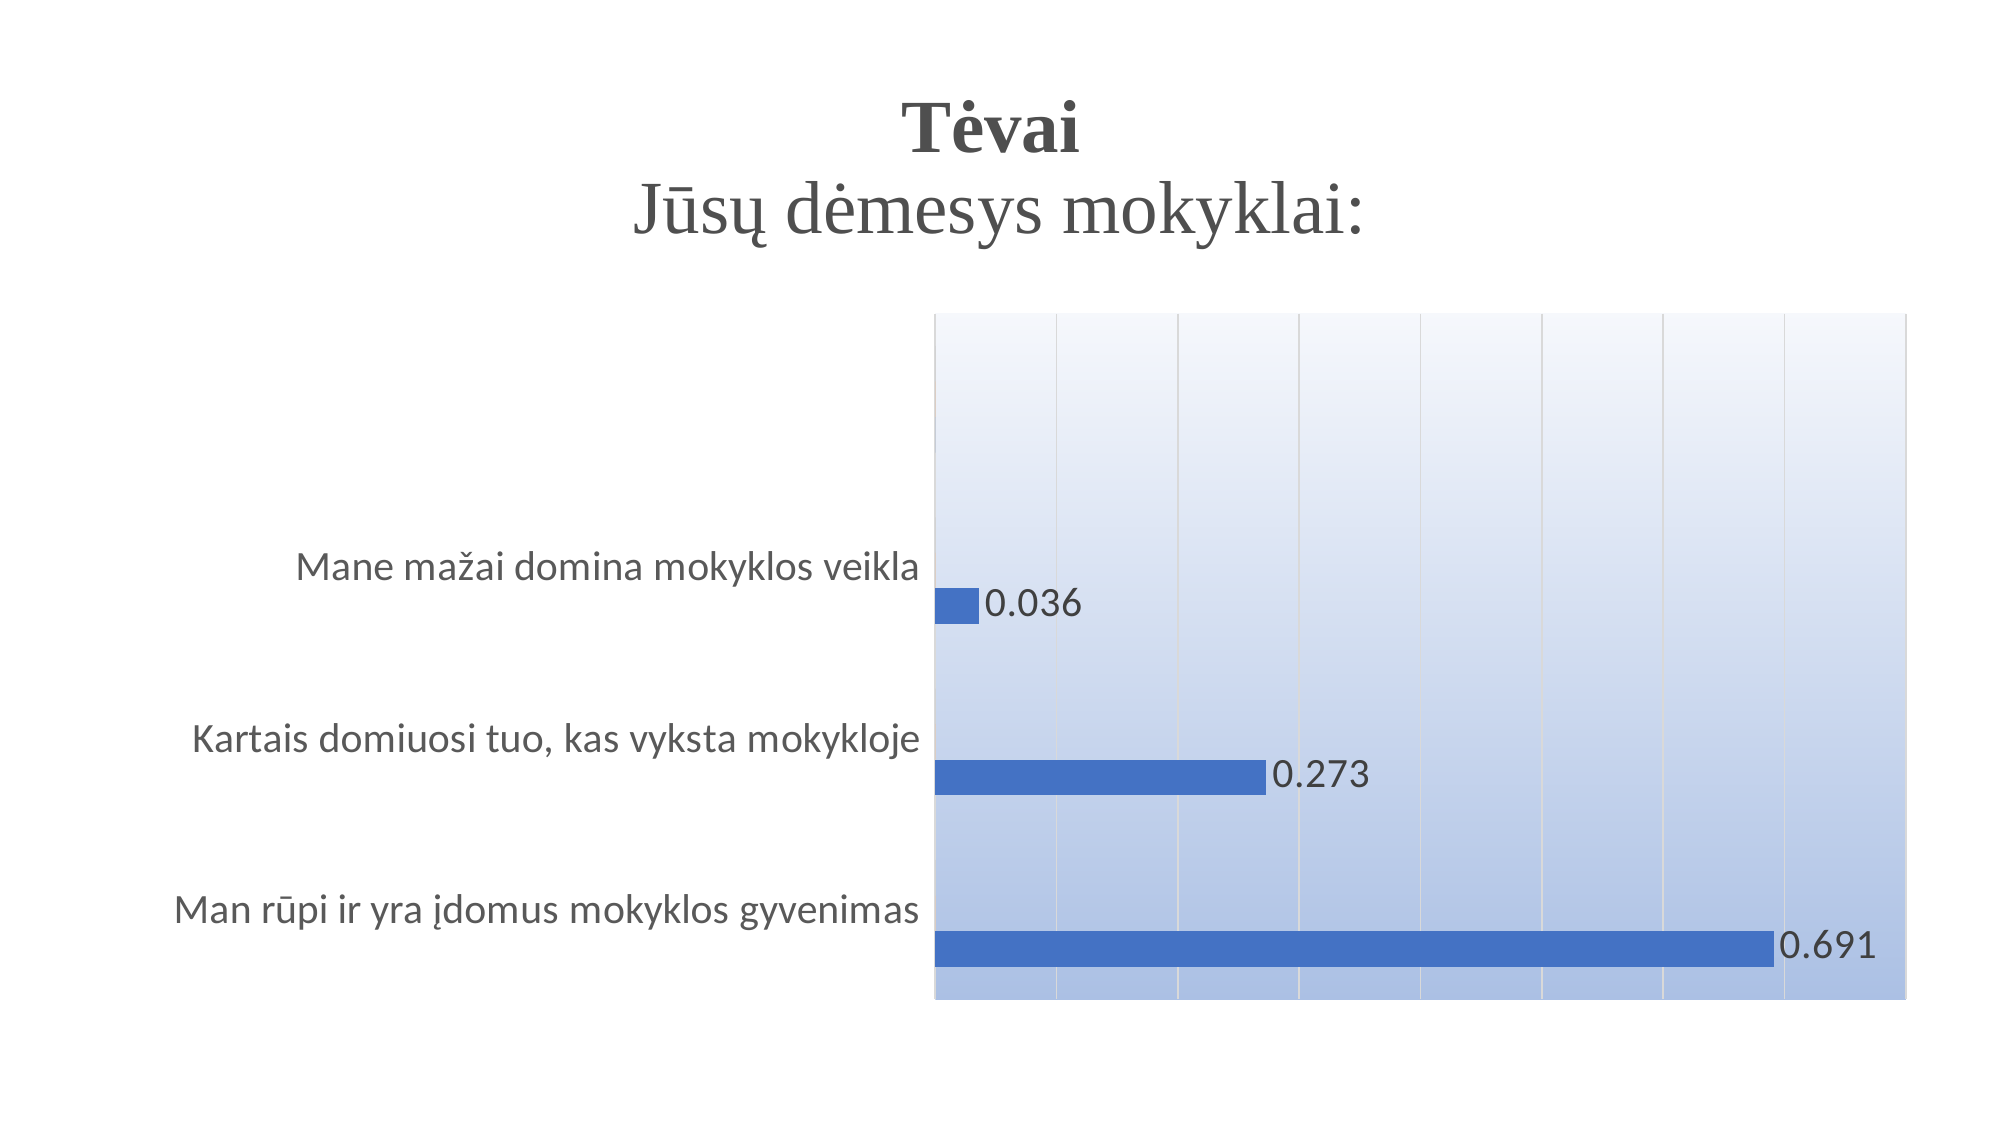

# Tėvai Jūsų dėmesys mokyklai:
### Chart
| Category | 1 seka | Stulpelis1 | Stulpelis2 |
|---|---|---|---|
| Man rūpi ir yra įdomus mokyklos gyvenimas | 0.691 | 0.0 | 0.0 |
| Kartais domiuosi tuo, kas vyksta mokykloje | 0.273 | 0.0 | 0.0 |
| Mane mažai domina mokyklos veikla | 0.036 | 0.0 | 0.0 |
| None | 0.0 | 0.0 | 0.0 |